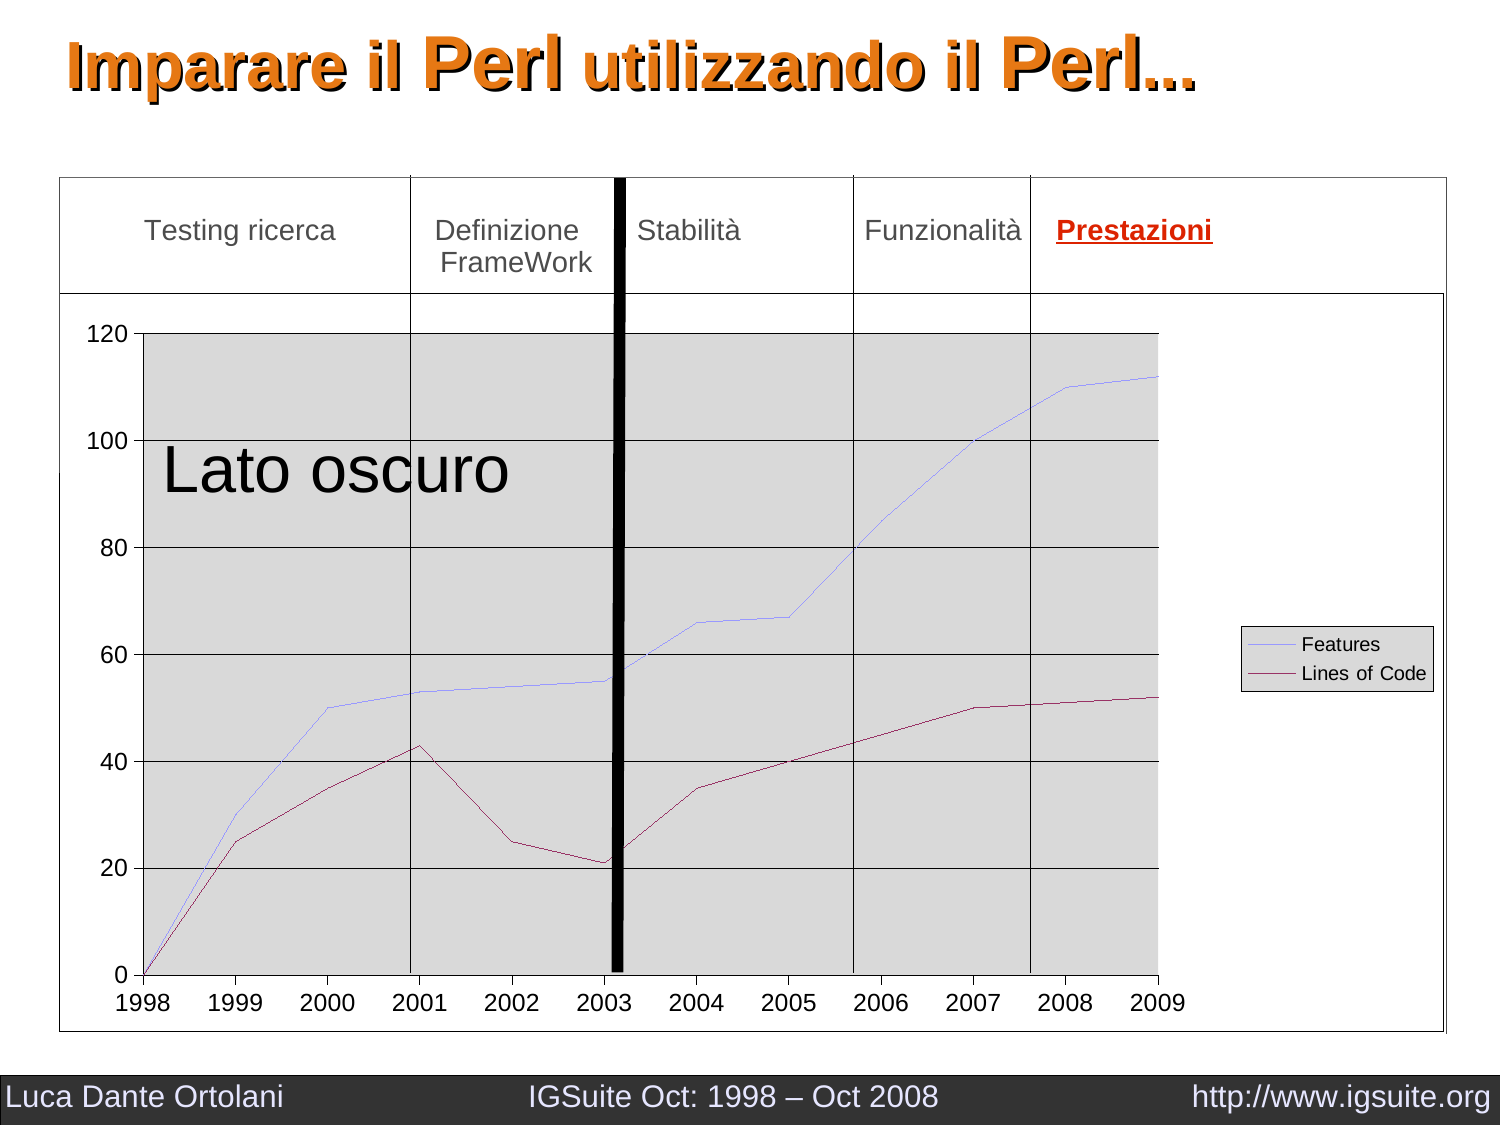

Imparare il Perl utilizzando il Perl...
 Testing ricerca Definizione Stabilità Funzionalità Prestazioni FrameWork
### Chart
| Category | Features | Lines of Code |
|---|---|---|
| 1998 | 0.0 | 0.0 |
| 1999 | 30.0 | 25.0 |
| 2000 | 50.0 | 35.0 |
| 2001 | 53.0 | 43.0 |
| 2002 | 54.0 | 25.0 |
| 2003 | 55.0 | 21.0 |
| 2004 | 66.0 | 35.0 |
| 2005 | 67.0 | 40.0 |
| 2006 | 85.0 | 45.0 |
| 2007 | 100.0 | 50.0 |
| 2008 | 110.0 | 51.0 |
| 2009 | 112.0 | 52.0 |Lato oscuro
Luca Dante Ortolani IGSuite Oct: 1998 – Oct 2008 http://www.igsuite.org